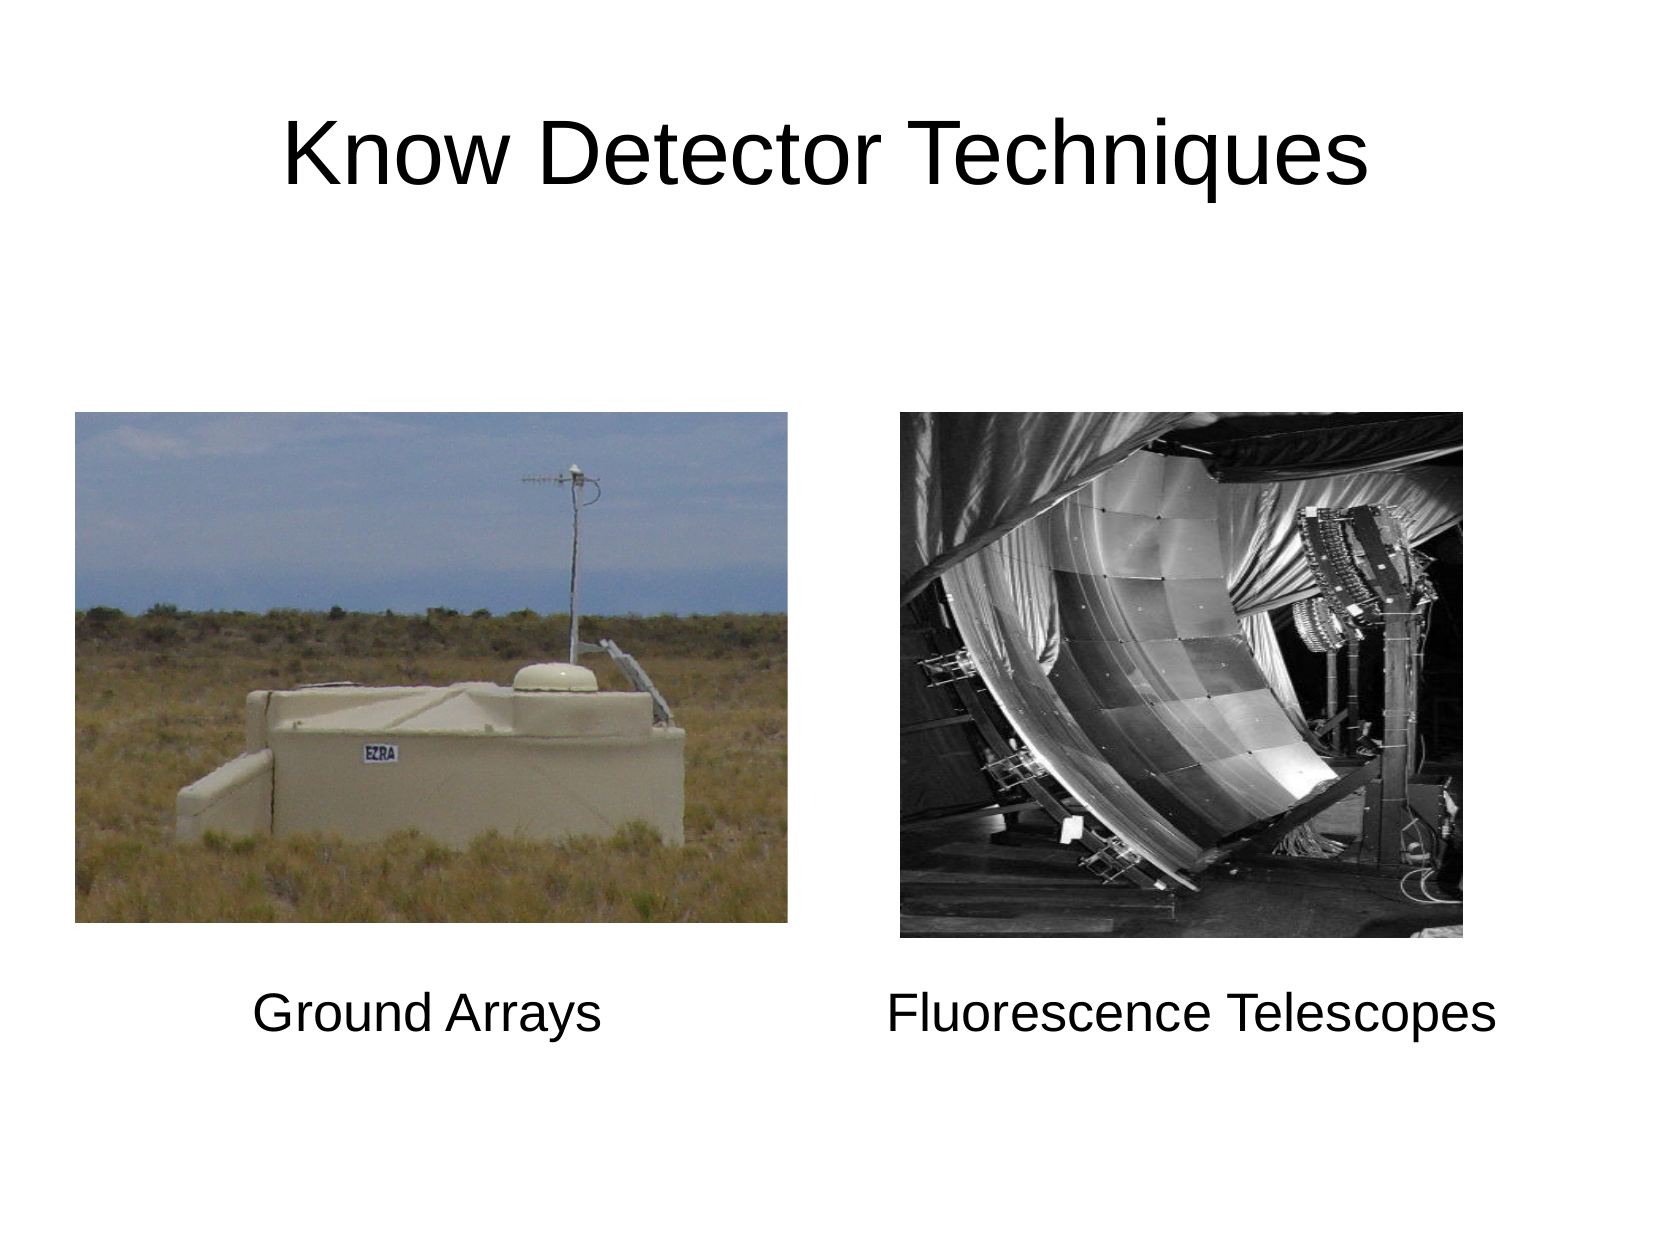

# Know Detector Techniques
Ground Arrays
Fluorescence Telescopes